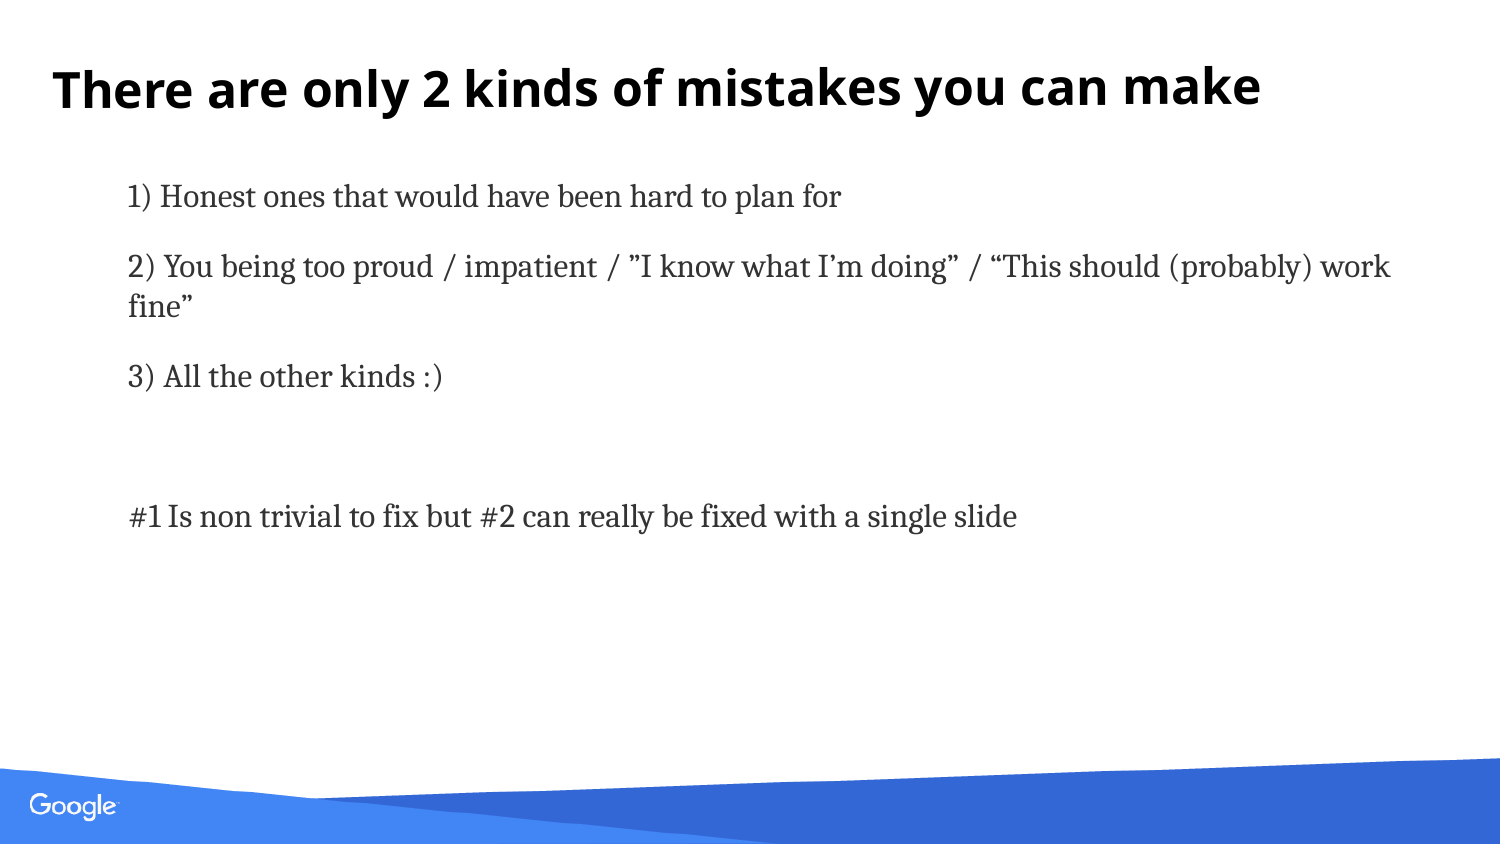

There are only 2 kinds of mistakes you can make
# 1) Honest ones that would have been hard to plan for
2) You being too proud / impatient / ”I know what I’m doing” / “This should (probably) work fine”
3) All the other kinds :)
#1 Is non trivial to fix but #2 can really be fixed with a single slide